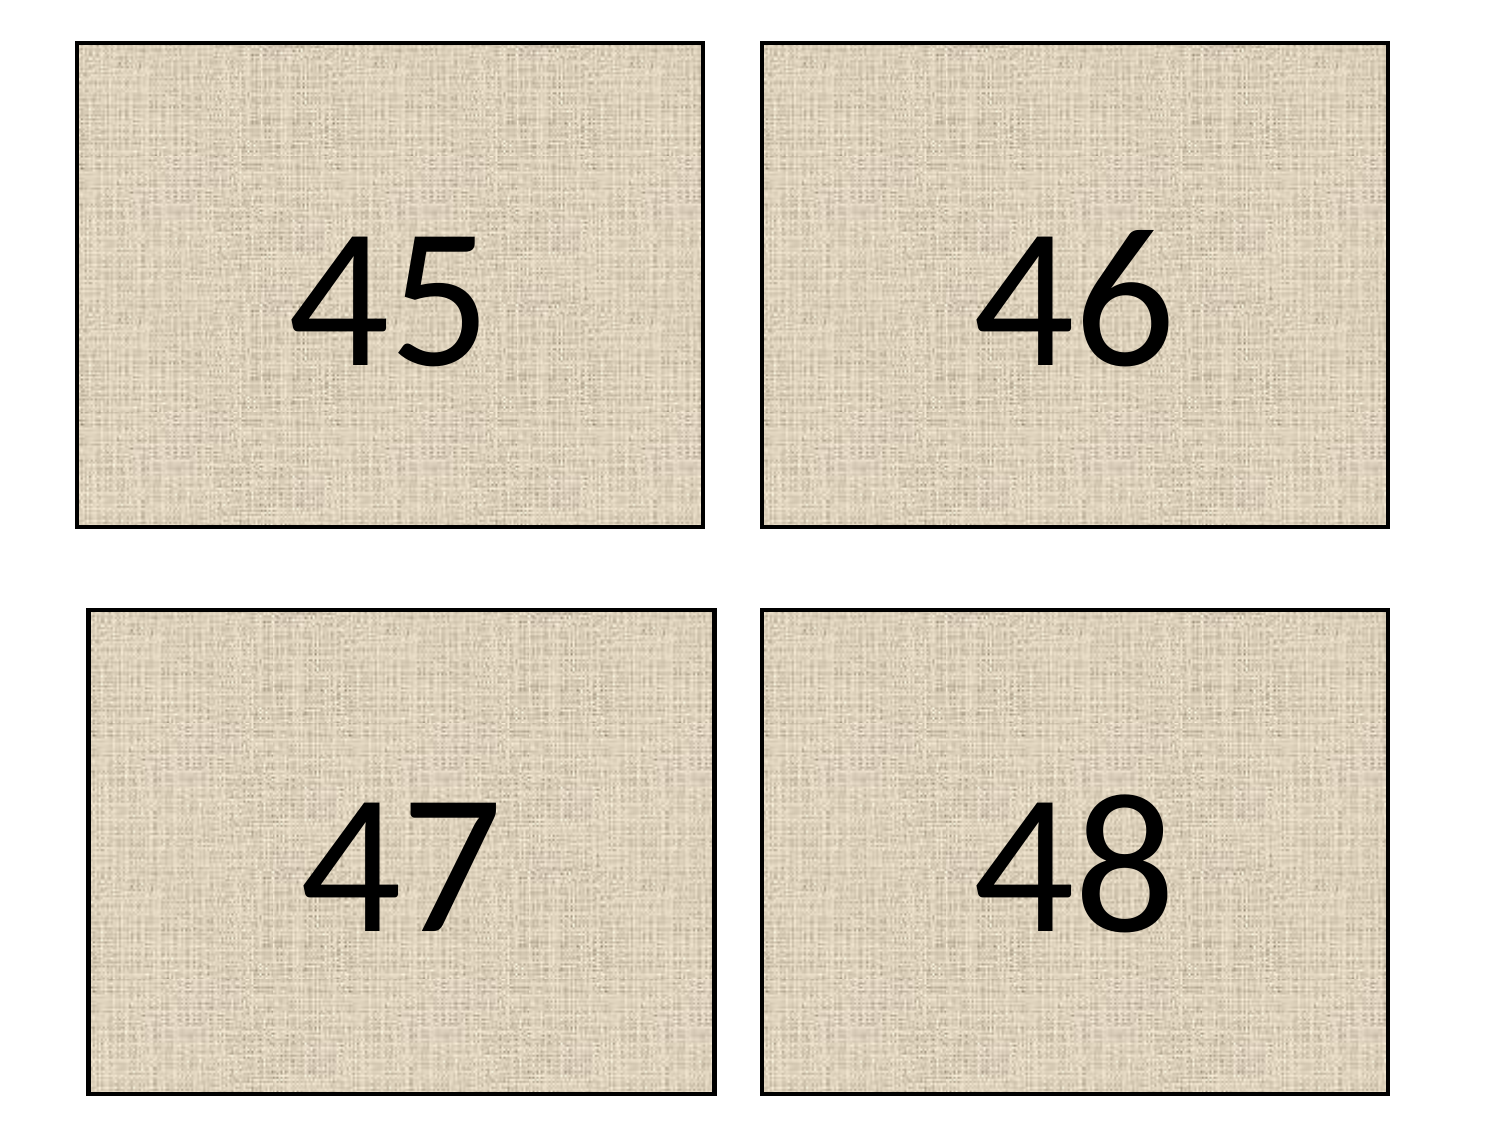

Čím lze vysvětlit, že magnetka se v daném místě Země ustálí vždy v určitém směru?
45
K jakému magnetu lze Zemi přirovnat?
46
Kde se nacházejí magnetické póly Země?
47
Proč nemůžeme kompasem určit světové strany, je-li v jeho blízkosti ocelový předmět?
48